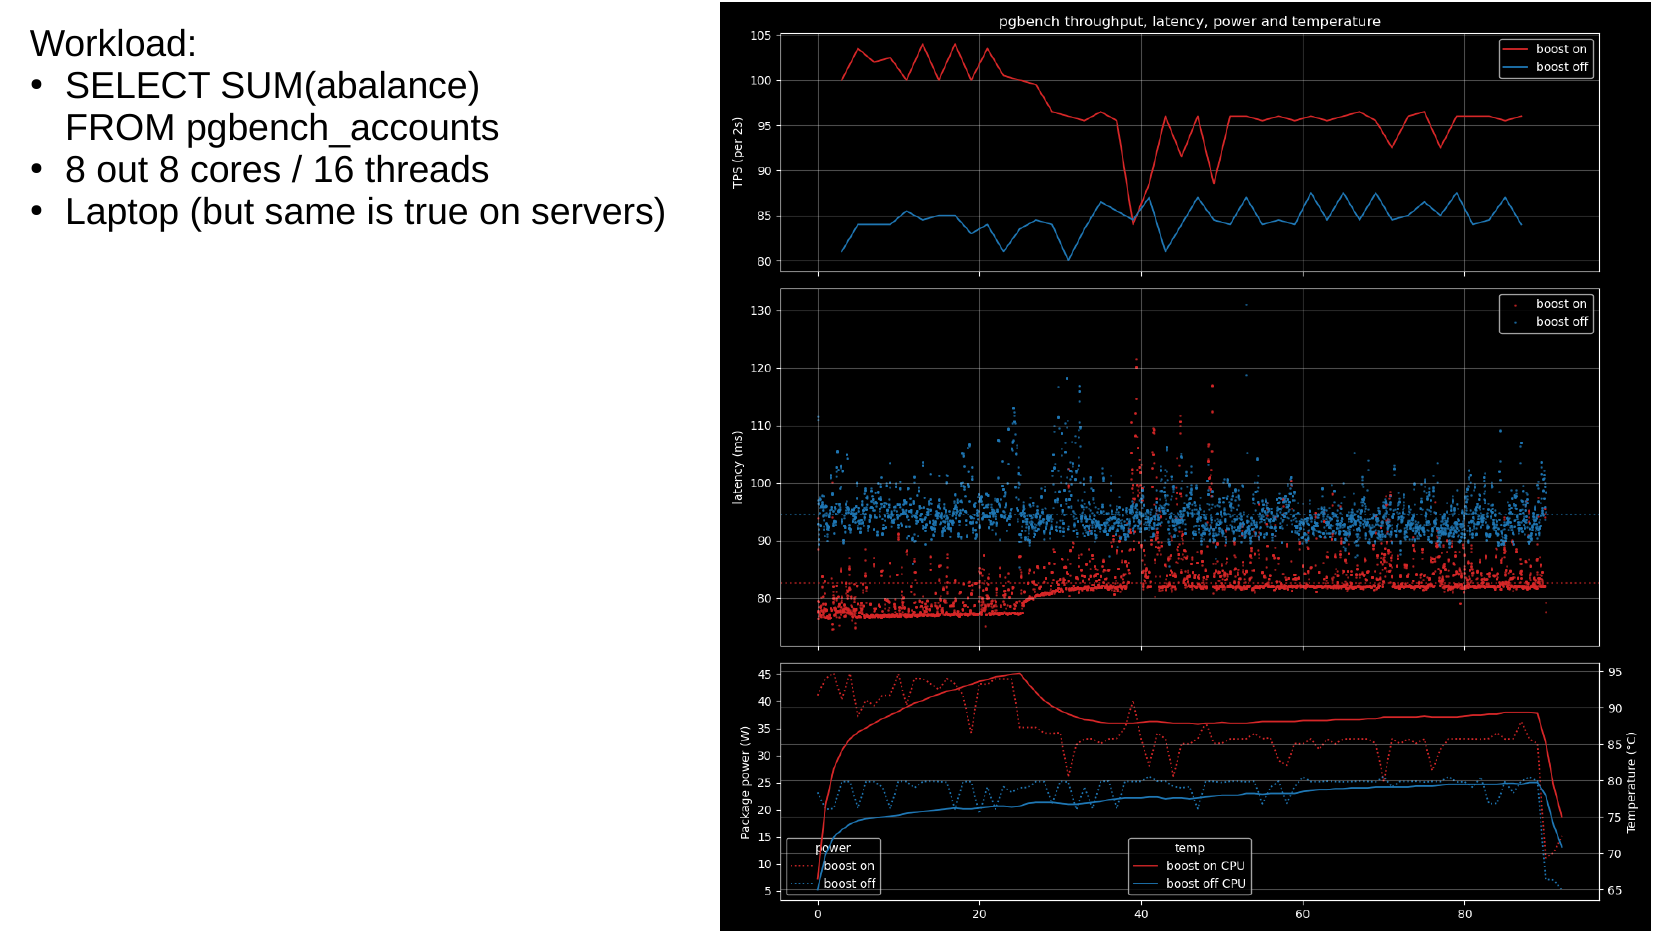

Workload:
SELECT SUM(abalance)
FROM pgbench_accounts
8 out 8 cores / 16 threads
Laptop (but same is true on servers)